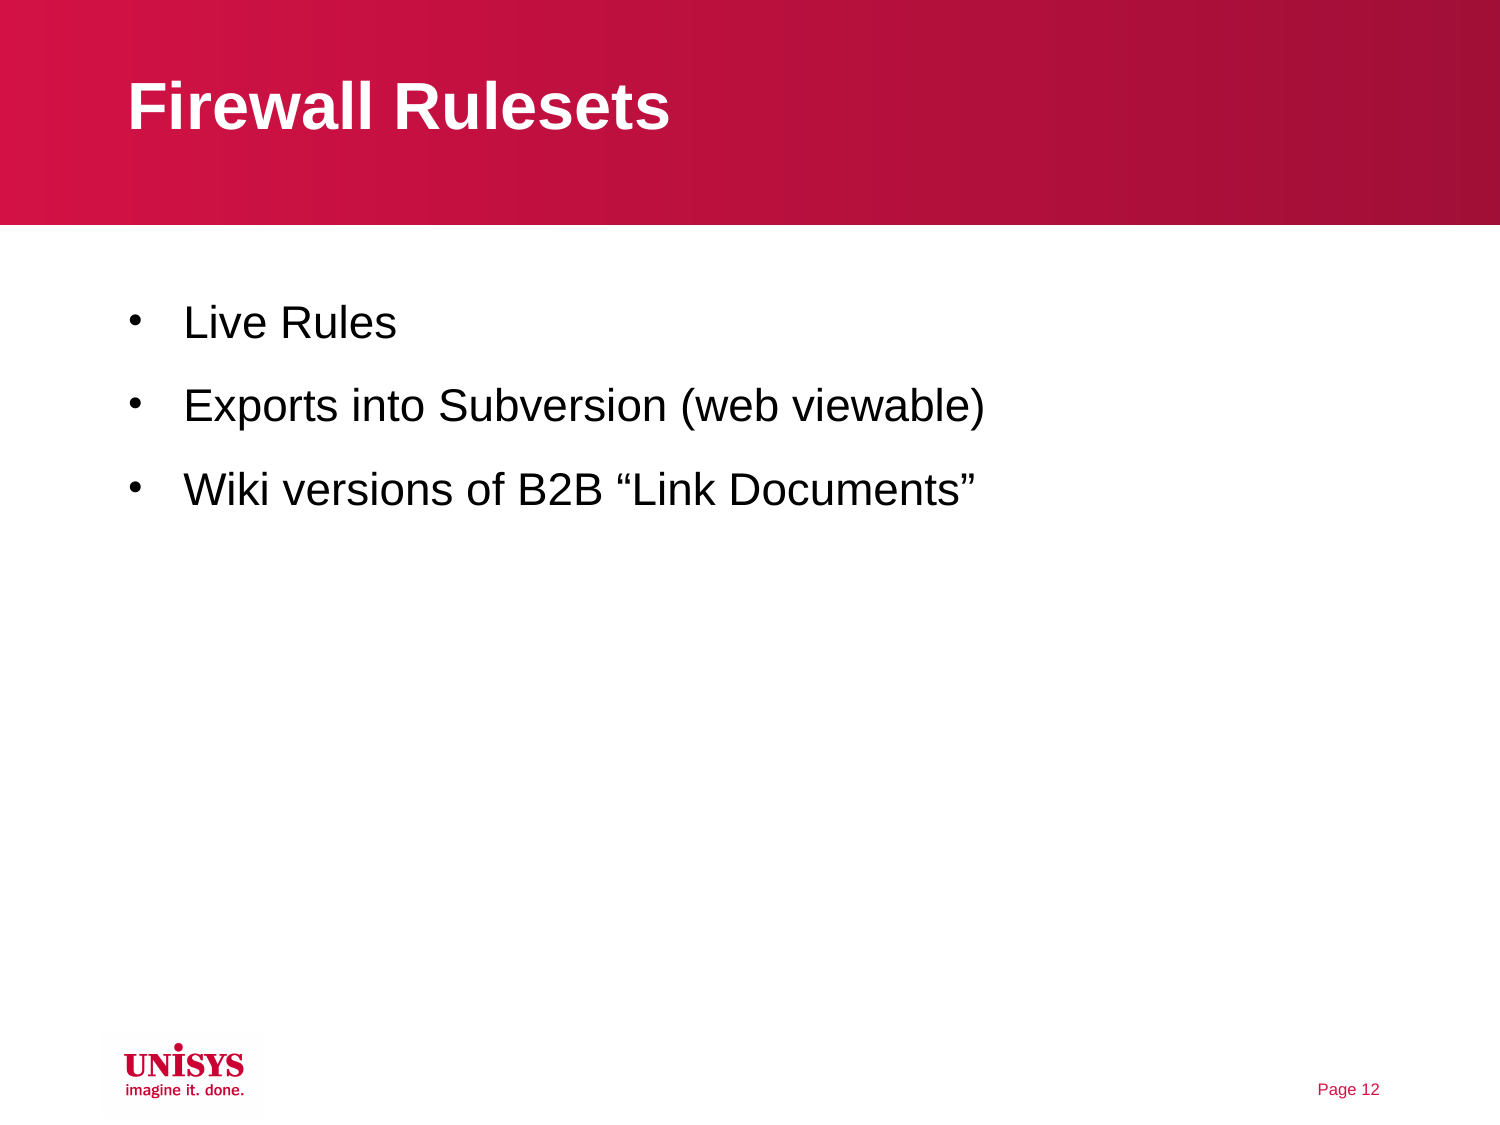

# Firewall Rulesets
Live Rules
Exports into Subversion (web viewable)
Wiki versions of B2B “Link Documents”
12